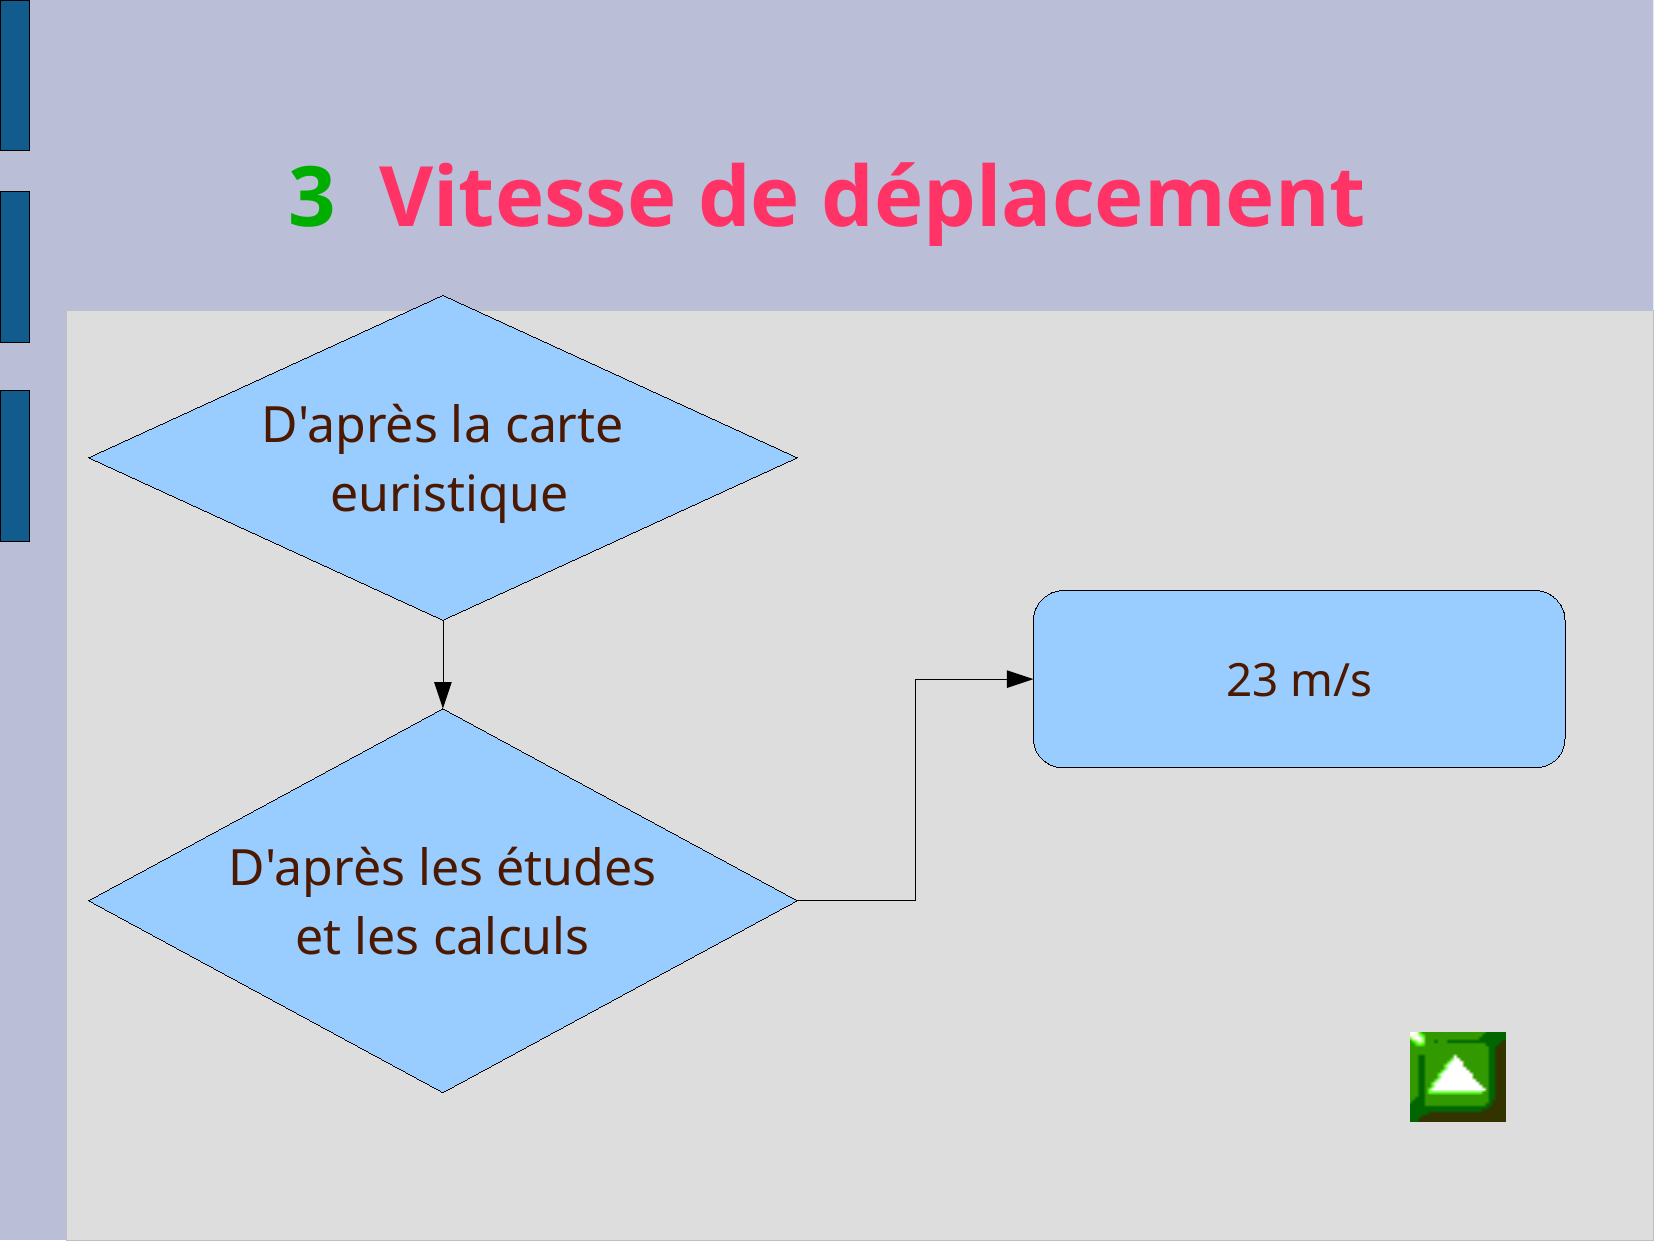

# 3 Vitesse de déplacement
D'après la carte
 euristique
23 m/s
D'après les études
et les calculs